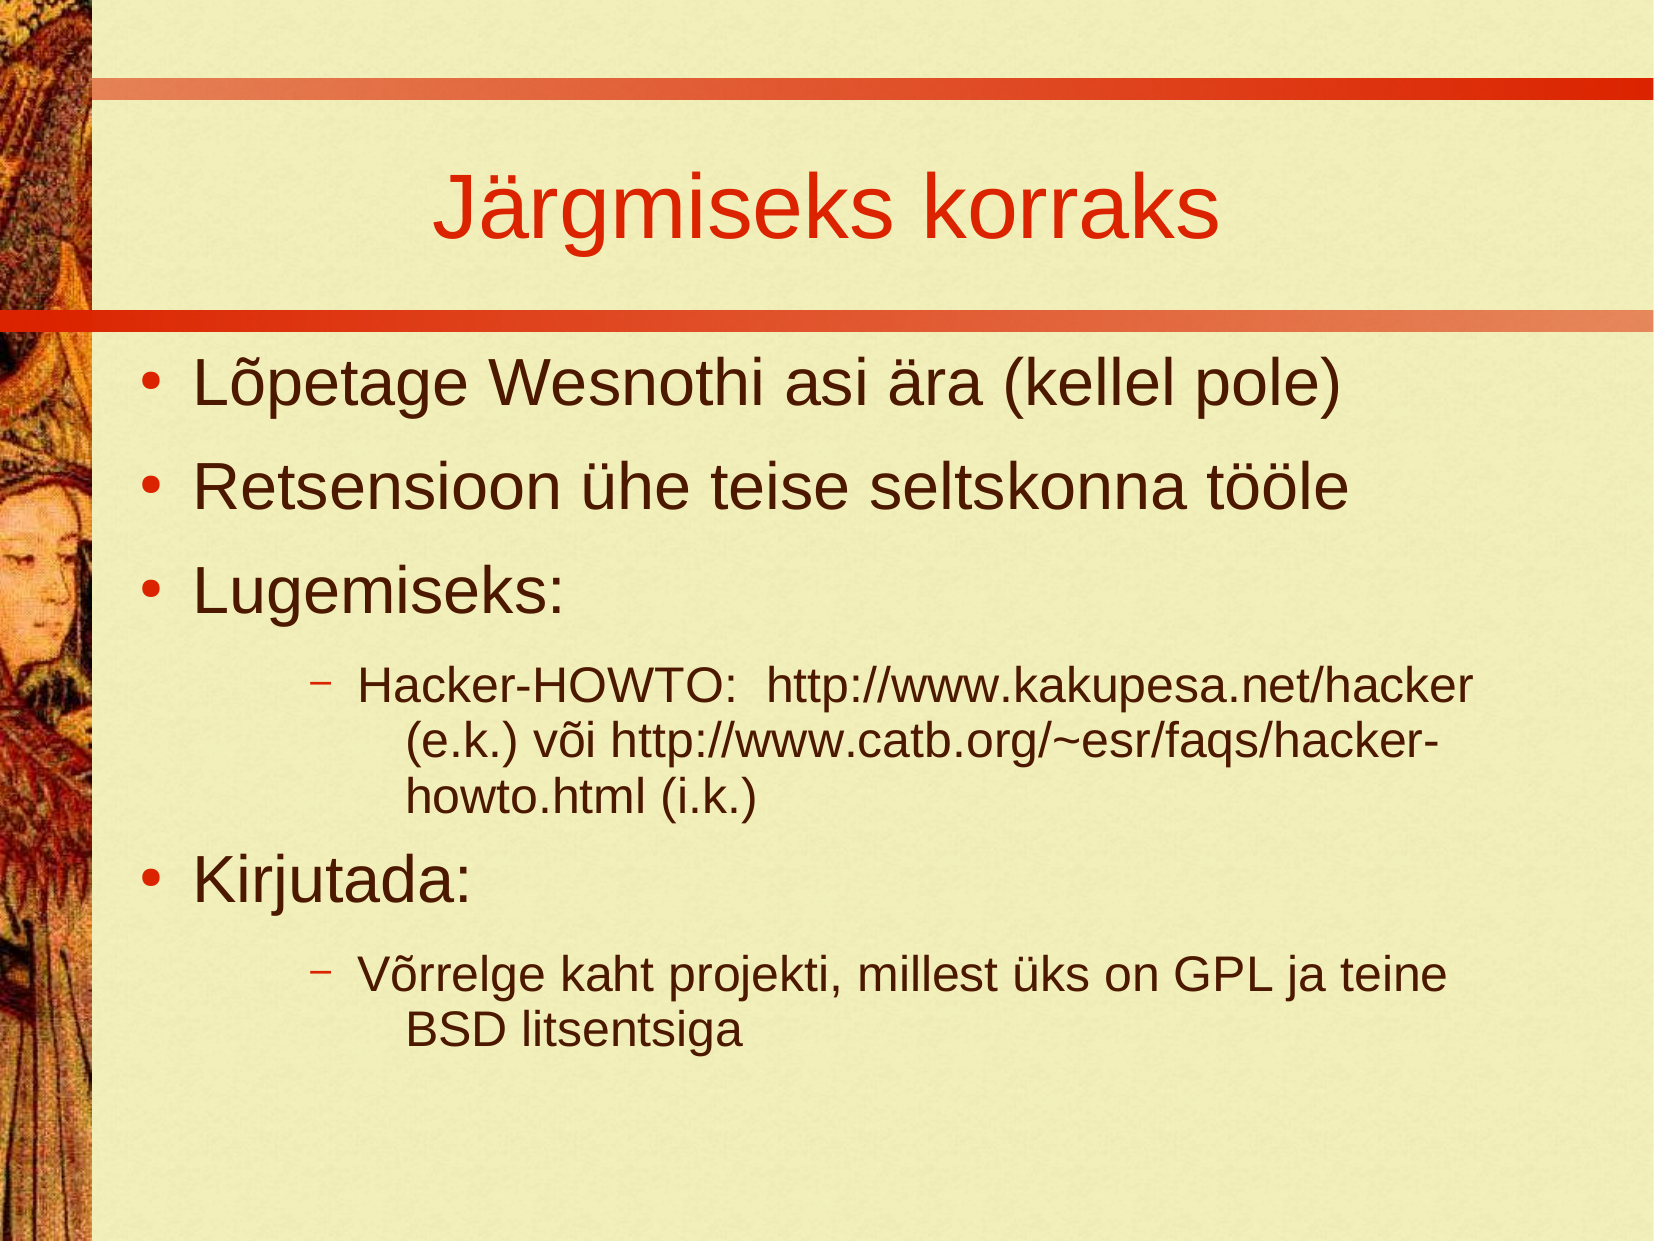

# Järgmiseks korraks
Lõpetage Wesnothi asi ära (kellel pole)
Retsensioon ühe teise seltskonna tööle
Lugemiseks:
Hacker-HOWTO: http://www.kakupesa.net/hacker (e.k.) või http://www.catb.org/~esr/faqs/hacker-howto.html (i.k.)
Kirjutada:
Võrrelge kaht projekti, millest üks on GPL ja teine BSD litsentsiga